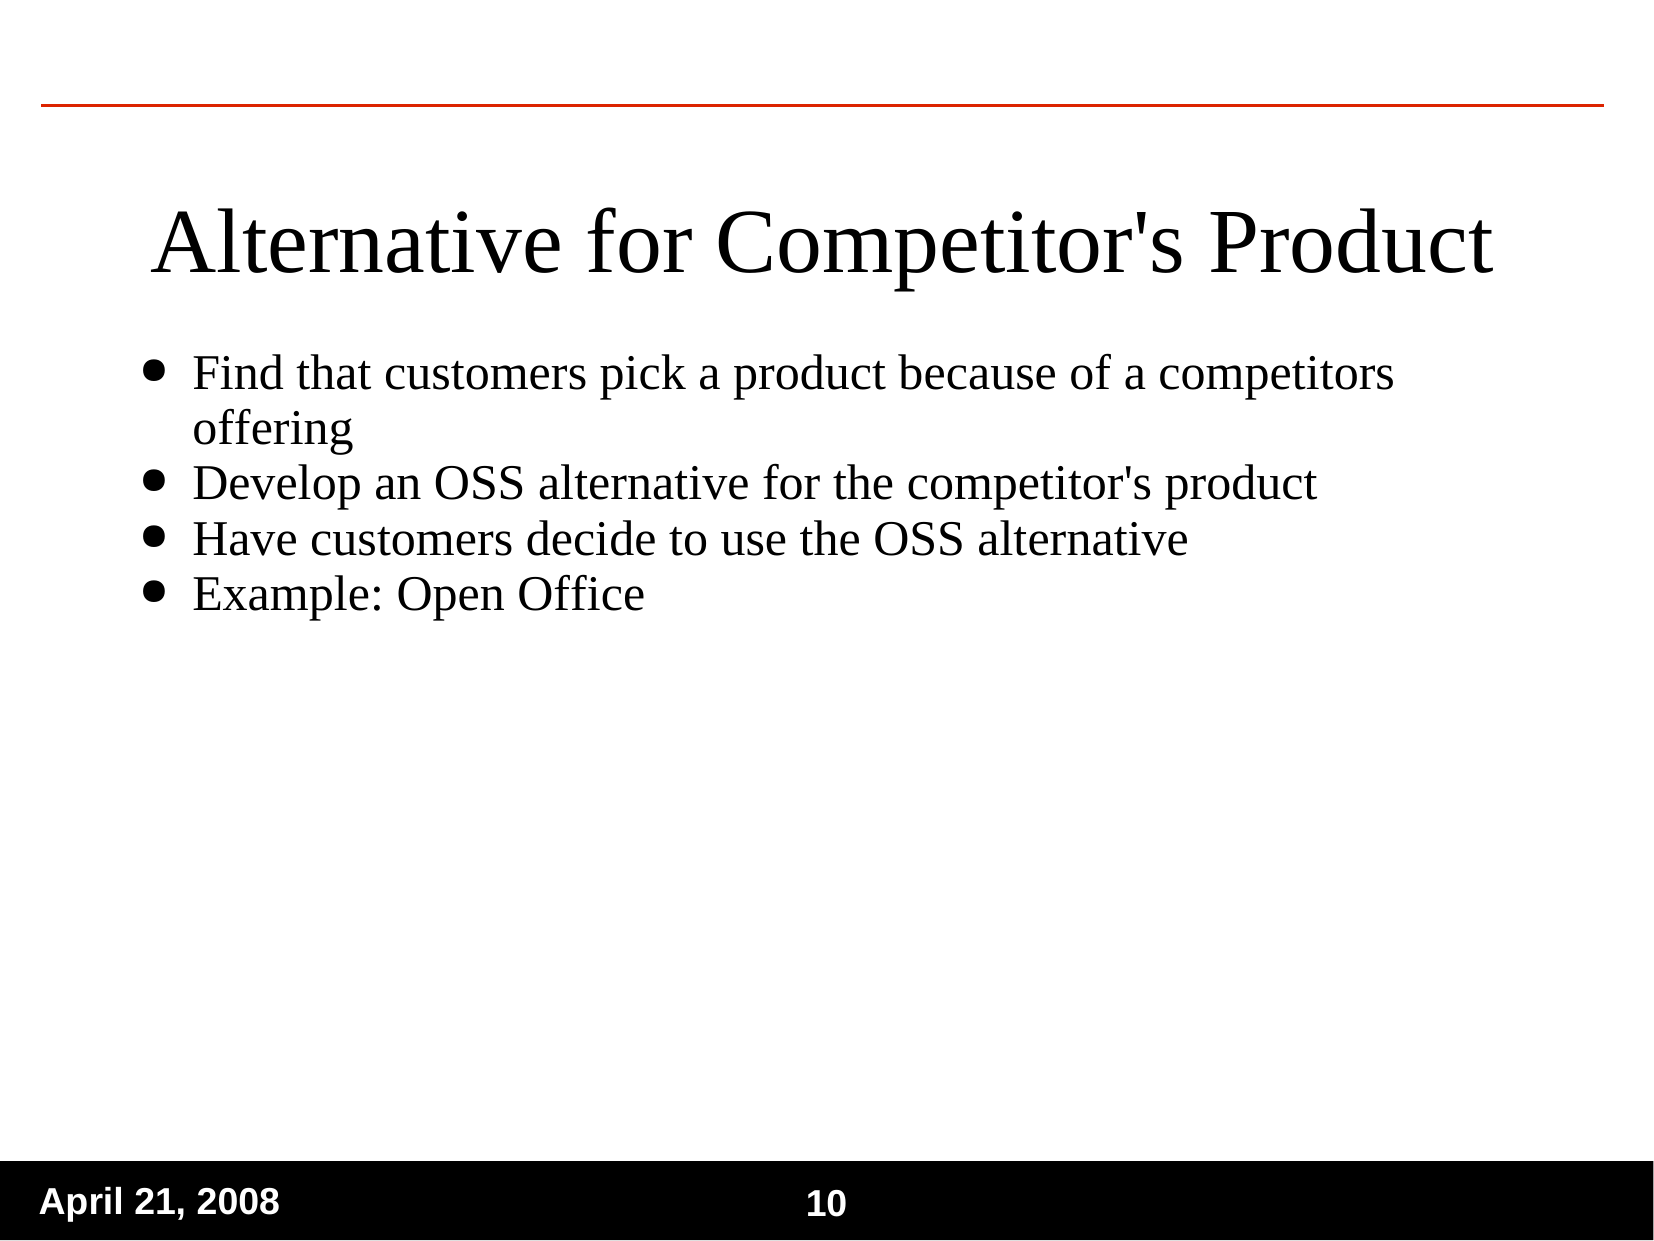

# Alternative for Competitor's Product
Find that customers pick a product because of a competitors offering
Develop an OSS alternative for the competitor's product
Have customers decide to use the OSS alternative
Example: Open Office